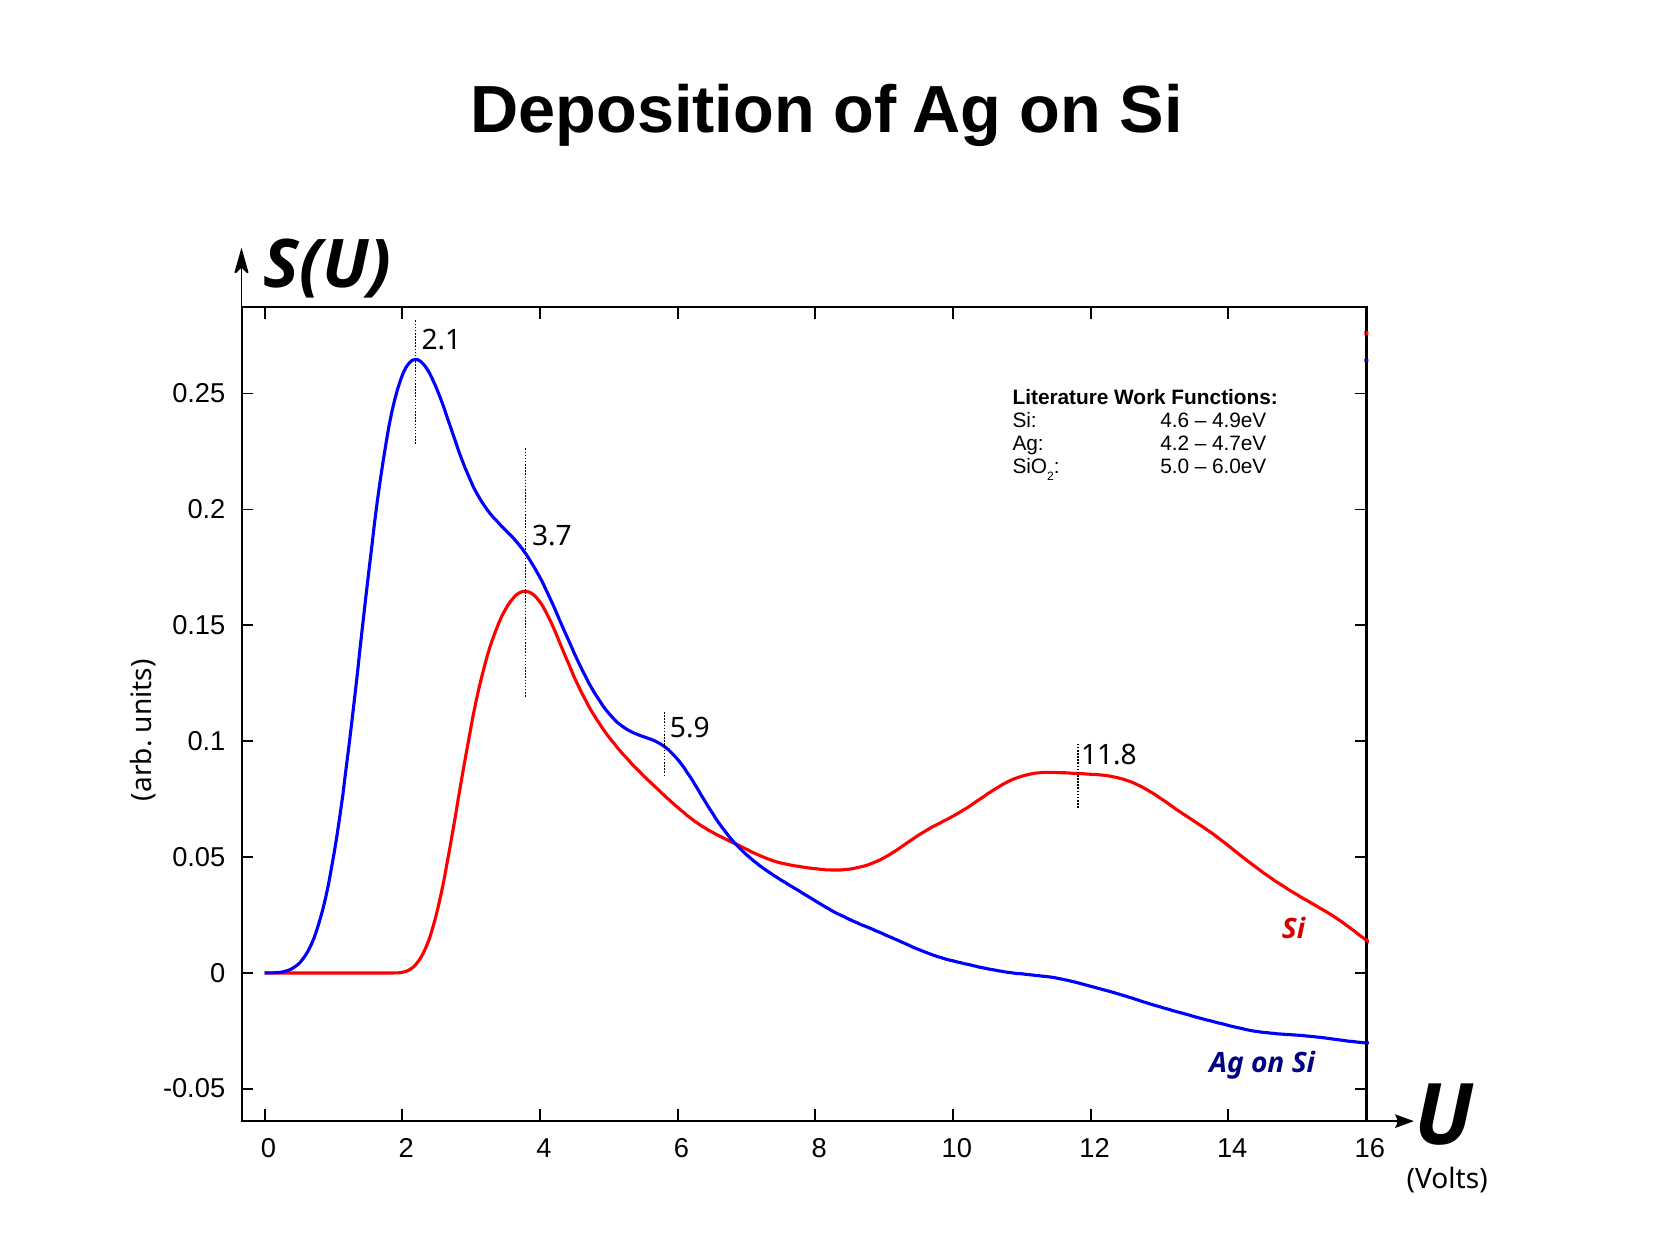

# Deposition of Ag on Si
Literature Work Functions:
Si:		4.6 – 4.9eV
Ag:		4.2 – 4.7eV
SiO2:		5.0 – 6.0eV